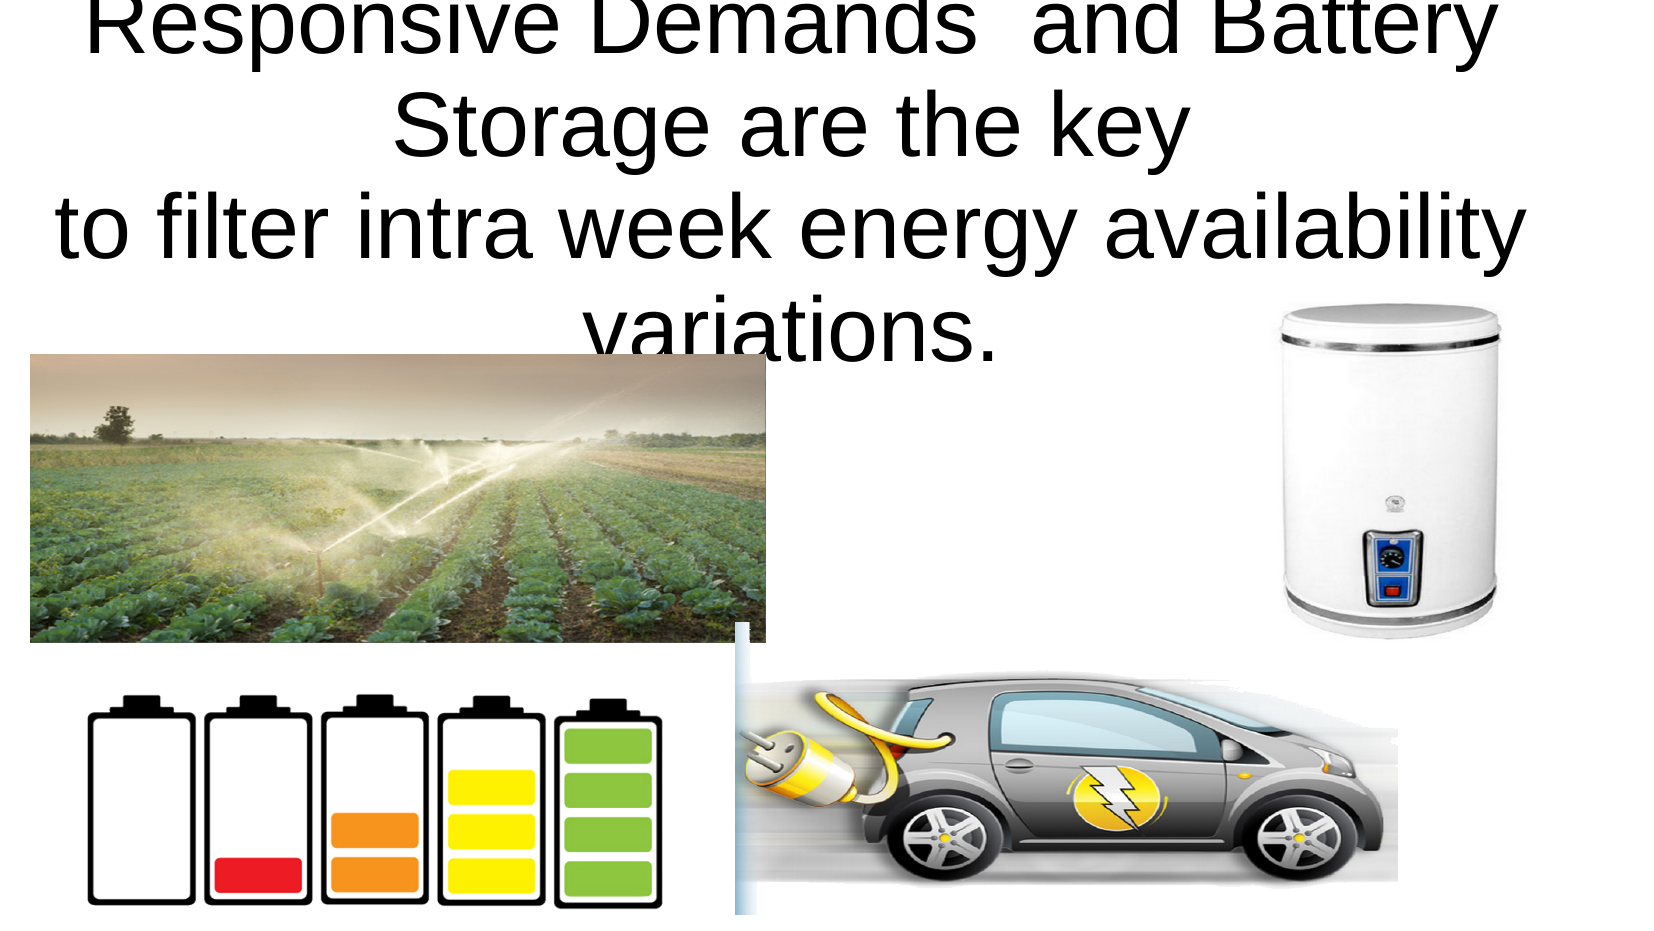

# Responsive Demands and Battery Storage are the key to filter intra week energy availability variations.